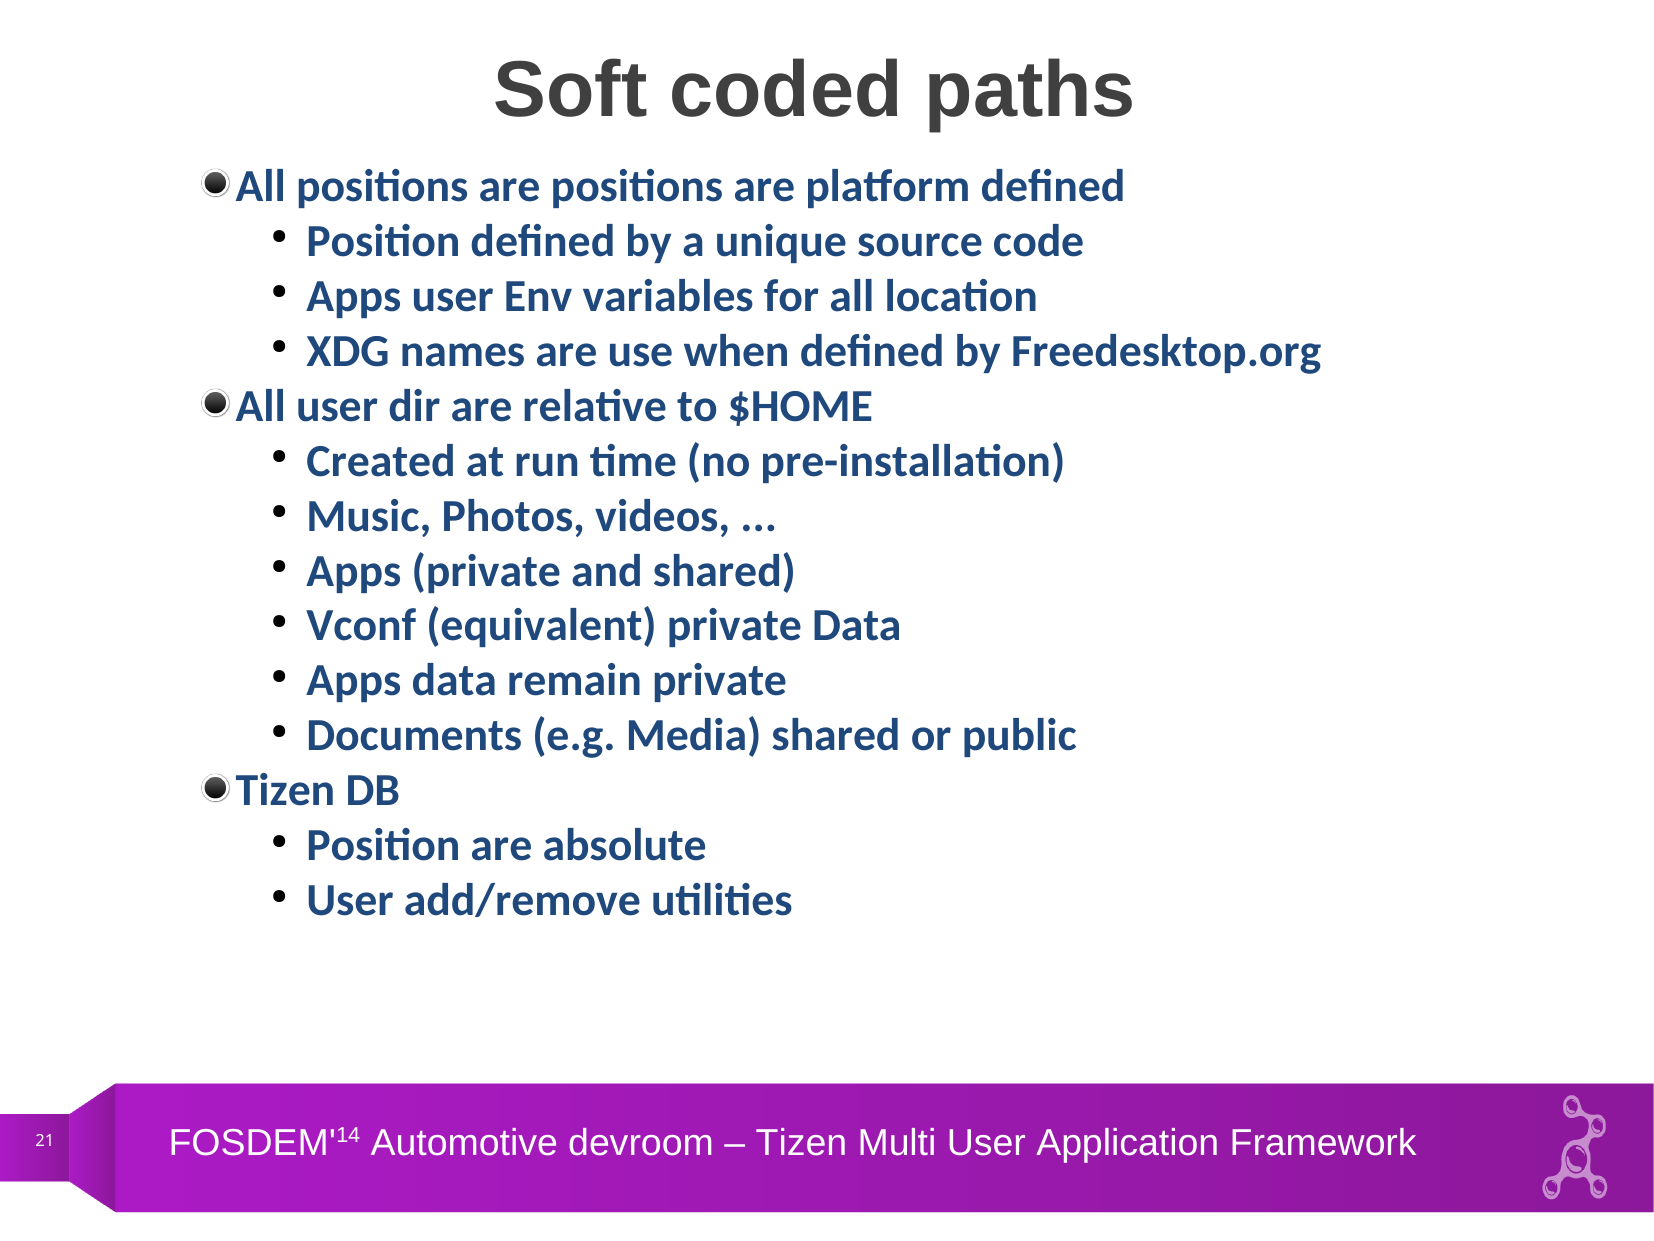

# Soft coded paths
All positions are positions are platform defined
Position defined by a unique source code
Apps user Env variables for all location
XDG names are use when defined by Freedesktop.org
All user dir are relative to $HOME
Created at run time (no pre-installation)
Music, Photos, videos, ...
Apps (private and shared)
Vconf (equivalent) private Data
Apps data remain private
Documents (e.g. Media) shared or public
Tizen DB
Position are absolute
User add/remove utilities